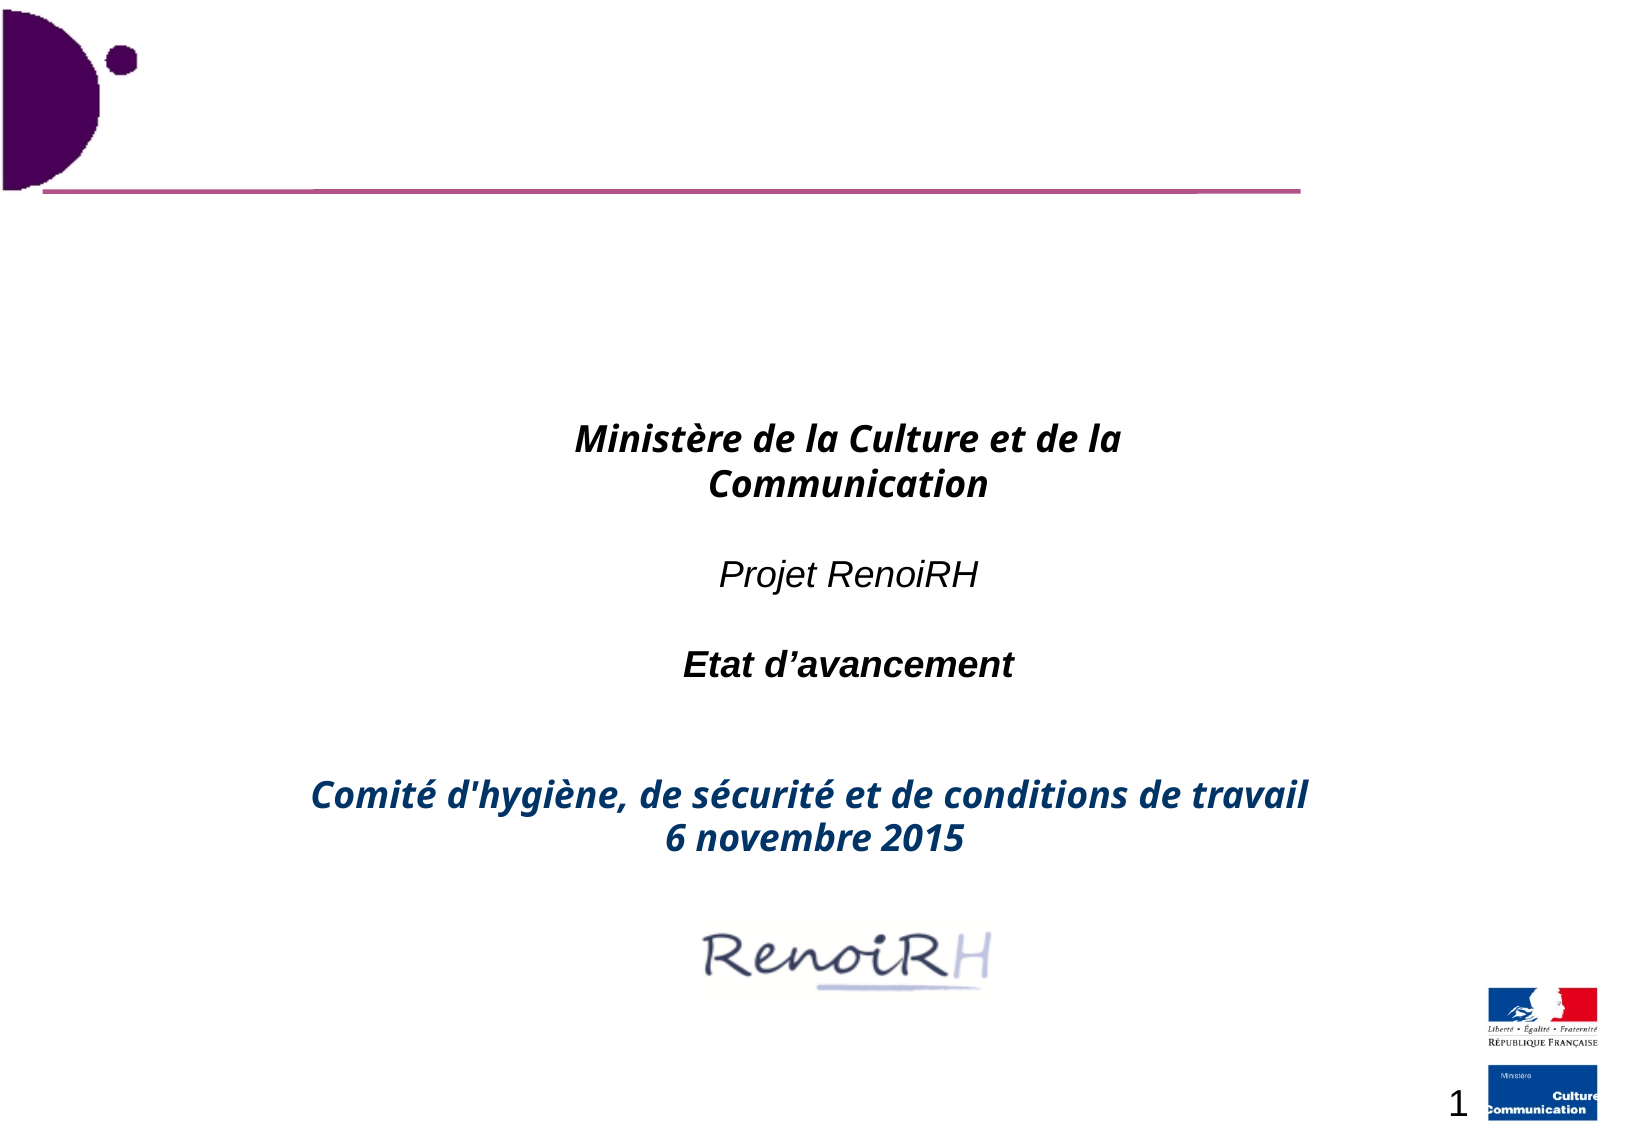

Ministère de la Culture et de la Communication
Projet RenoiRH
Etat d’avancement
Comité d'hygiène, de sécurité et de conditions de travail
6 novembre 2015